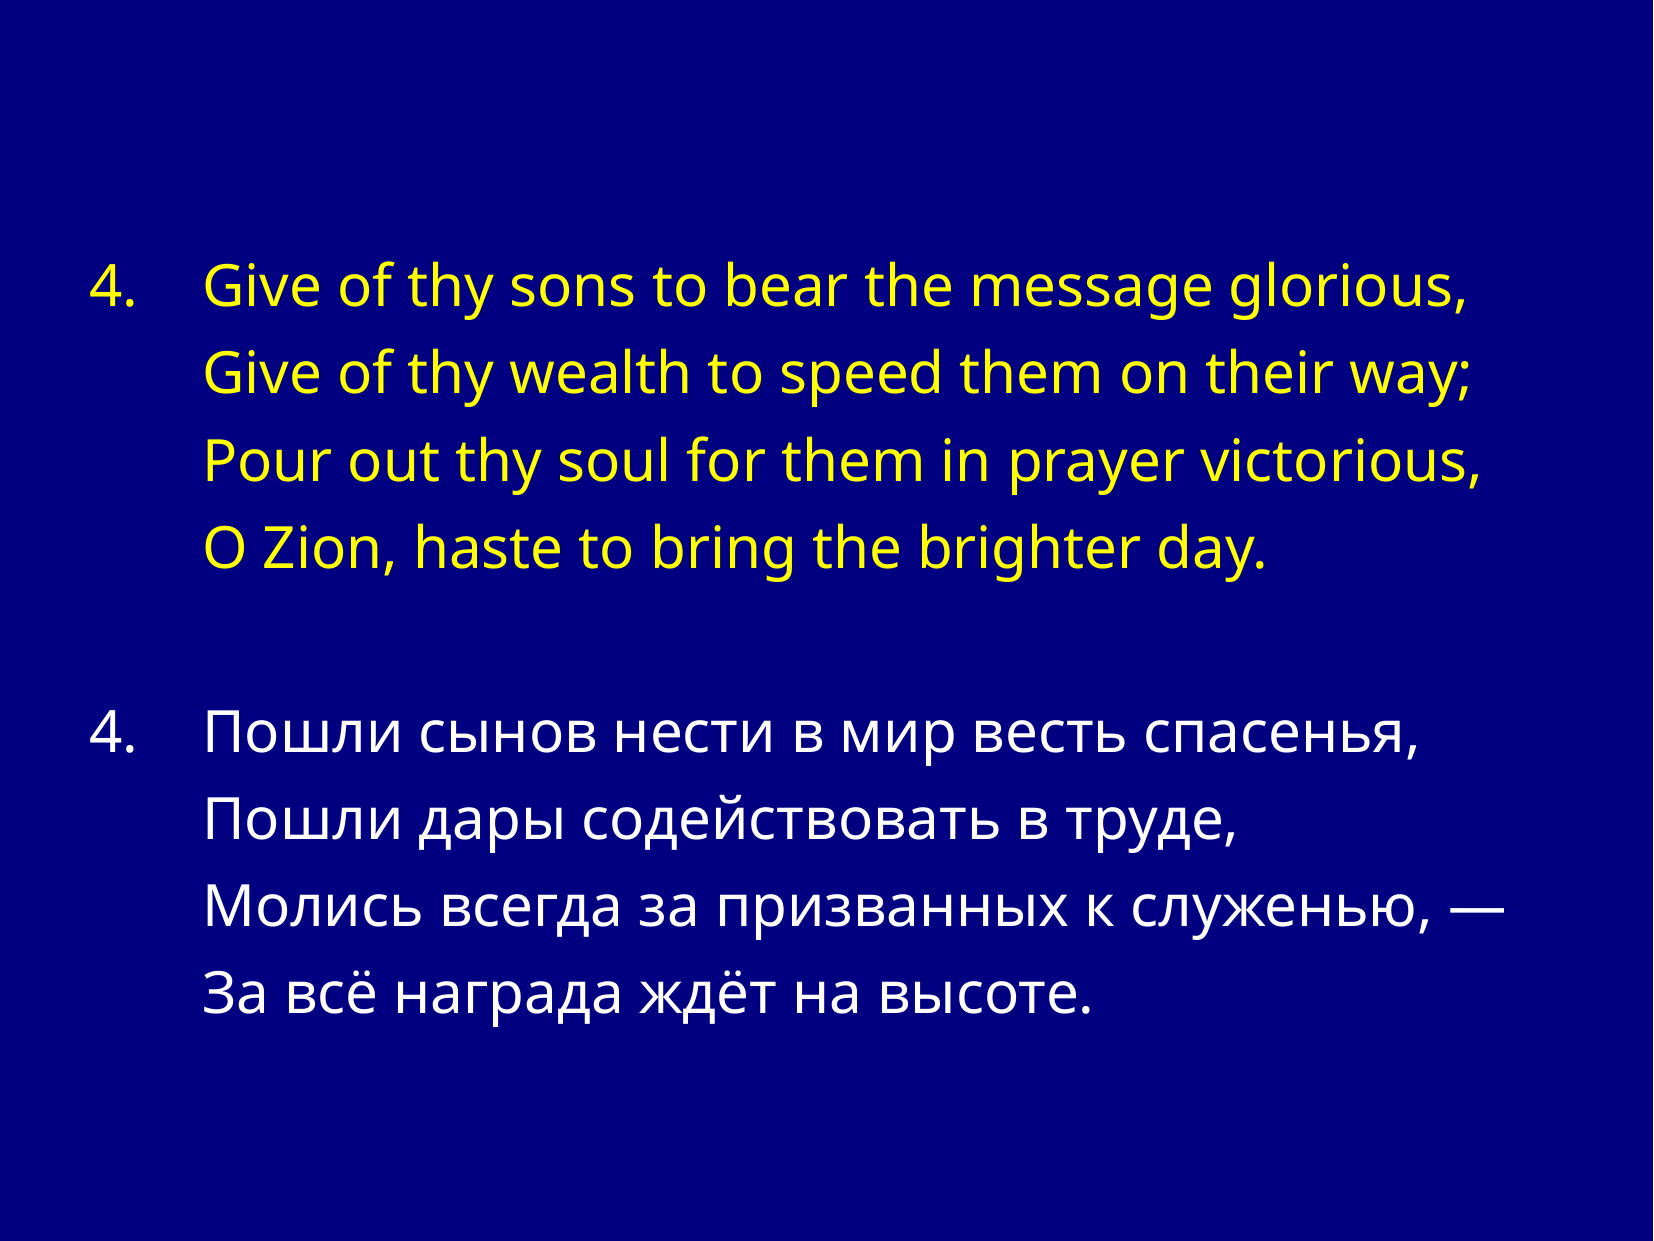

4.	Give of thy sons to bear the message glorious,
	Give of thy wealth to speed them on their way;
	Pour out thy soul for them in prayer victorious,
	O Zion, haste to bring the brighter day.
4.	Пошли сынов нести в мир весть спасенья,
	Пошли дары содействовать в труде,
	Молись всегда за призванных к служенью, —
	За всё награда ждёт на высоте.